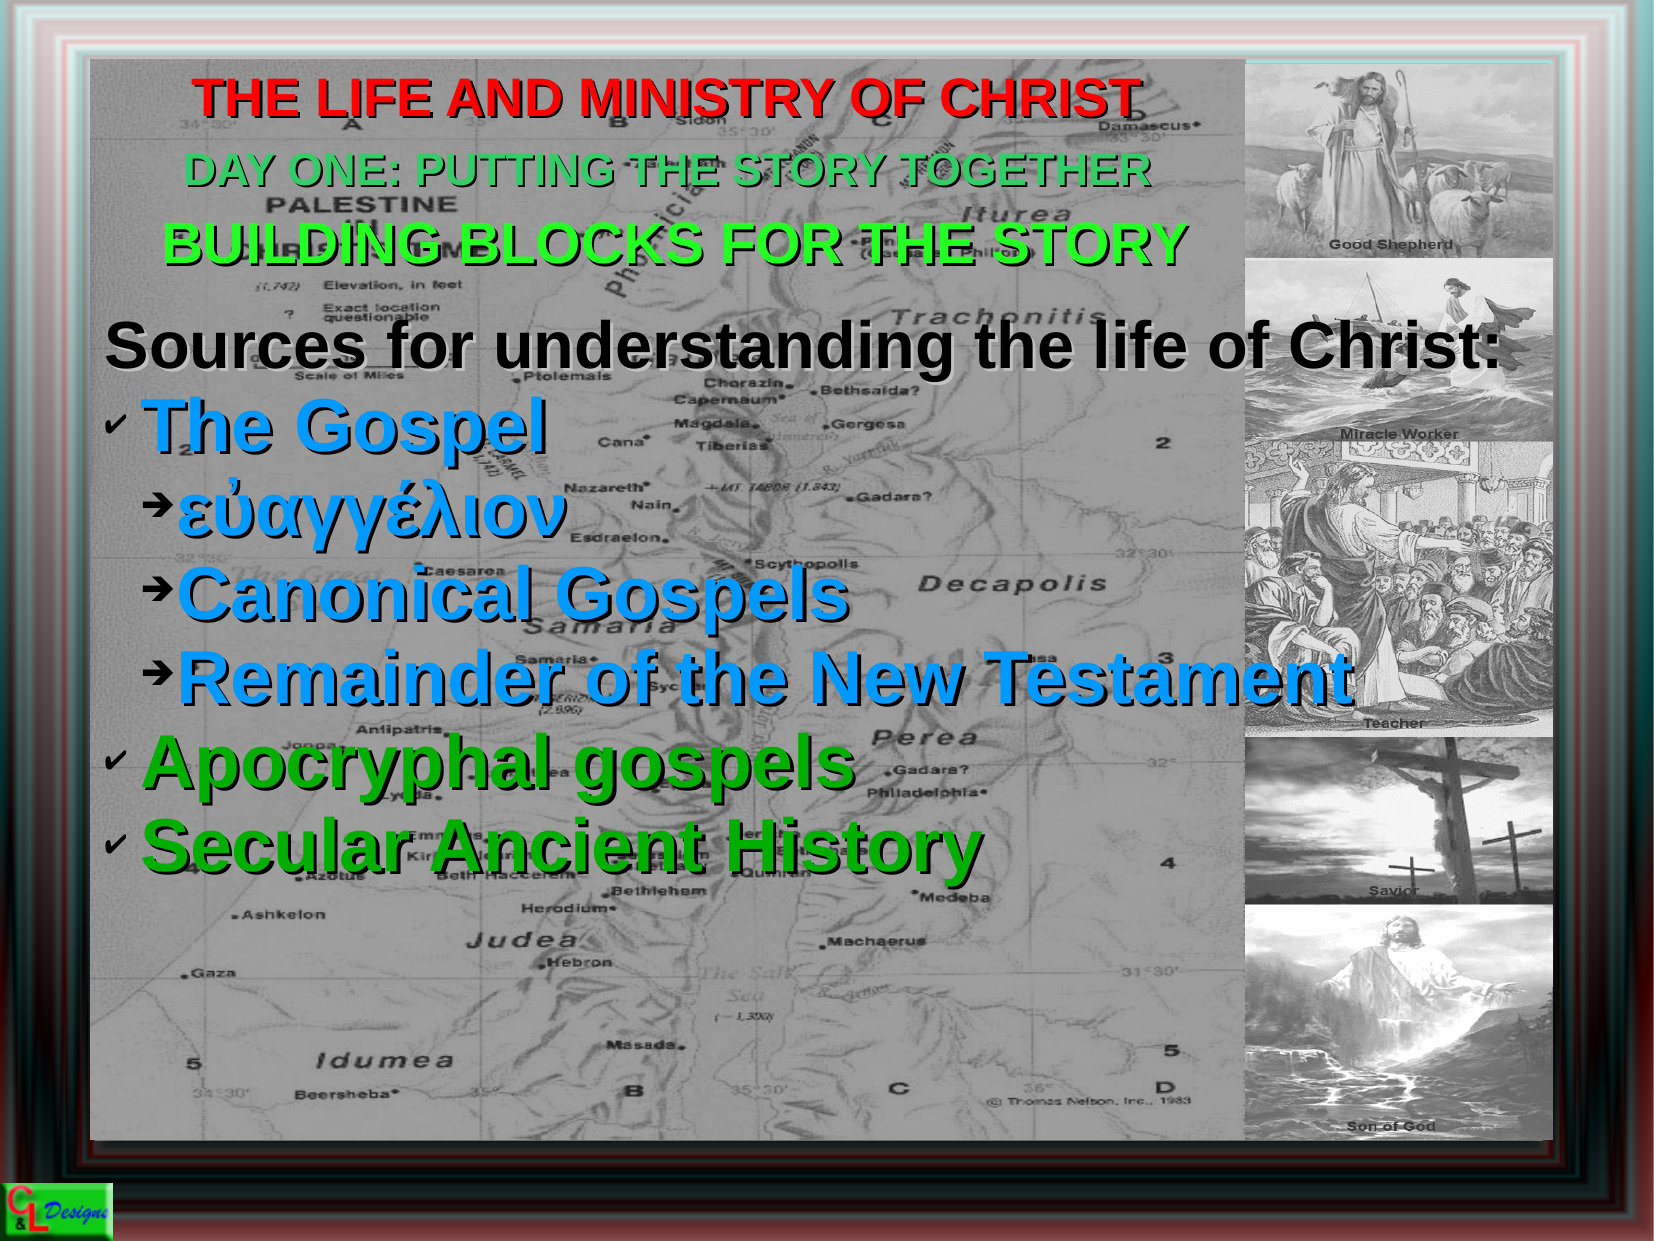

THE LIFE AND MINISTRY OF CHRIST
DAY ONE: PUTTING THE STORY TOGETHER
BUILDING BLOCKS FOR THE STORY
Sources for understanding the life of Christ:
The Gospel
εὐαγγέλιον
Canonical Gospels
Remainder of the New Testament
Apocryphal gospels
Secular Ancient History